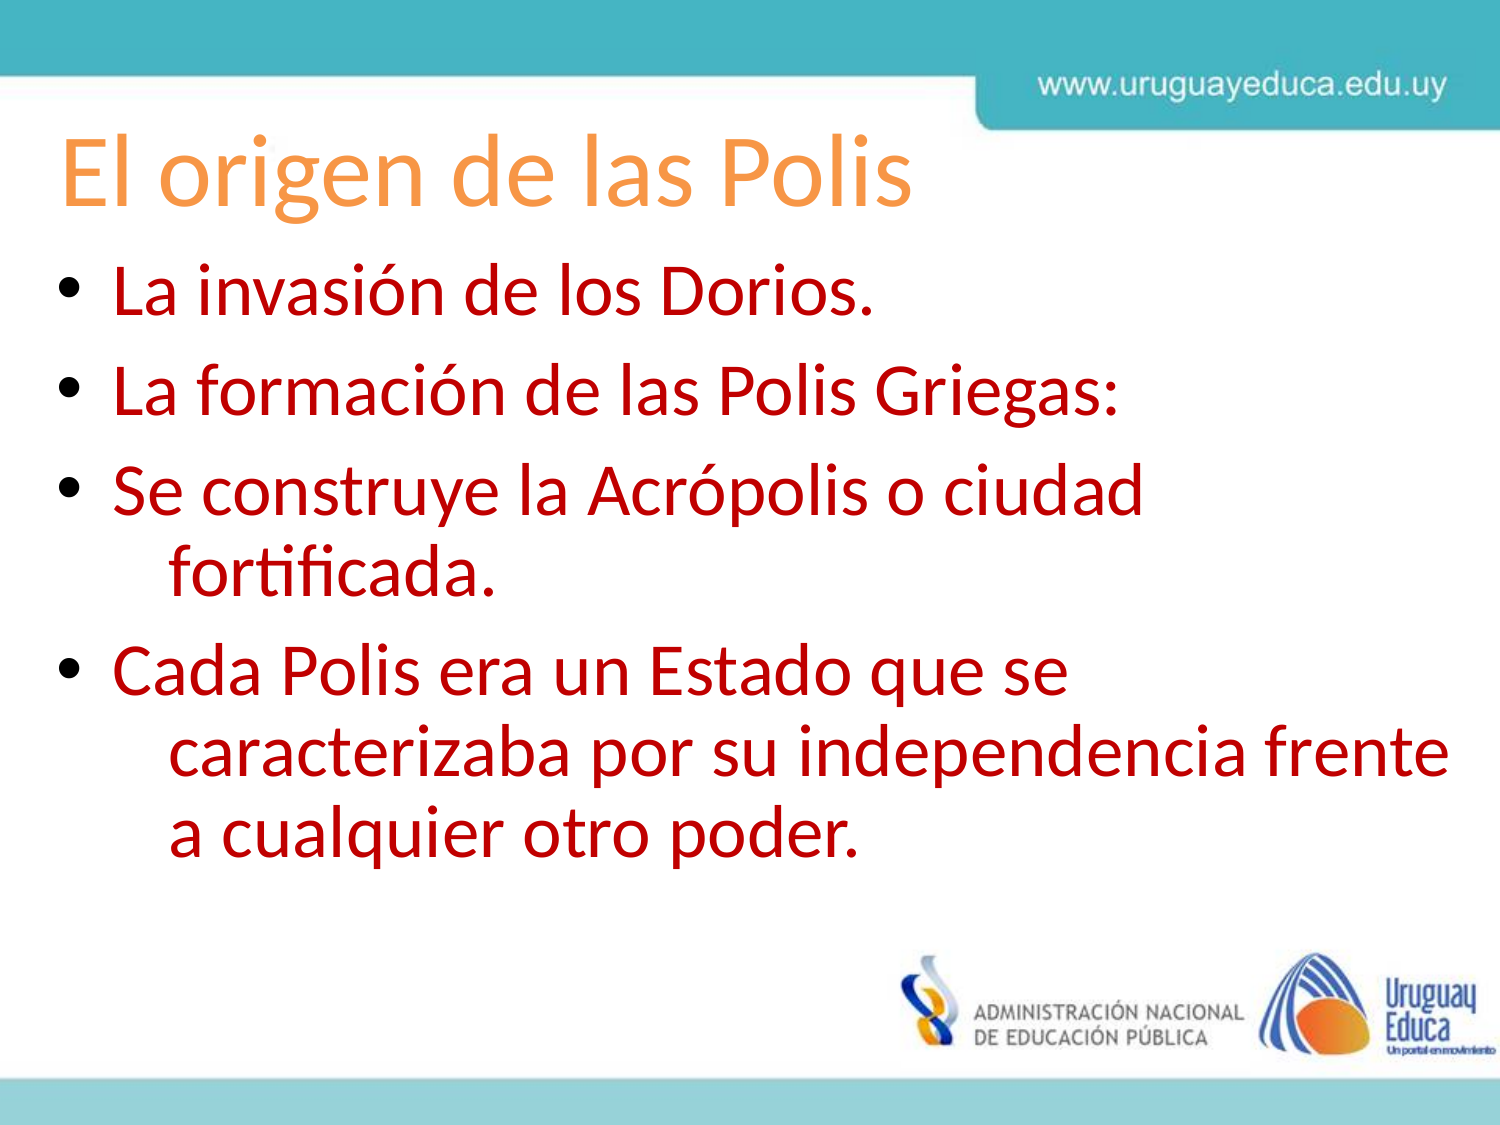

# El origen de las Polis
La invasión de los Dorios.
La formación de las Polis Griegas:
Se construye la Acrópolis o ciudad fortificada.
Cada Polis era un Estado que se caracterizaba por su independencia frente a cualquier otro poder.